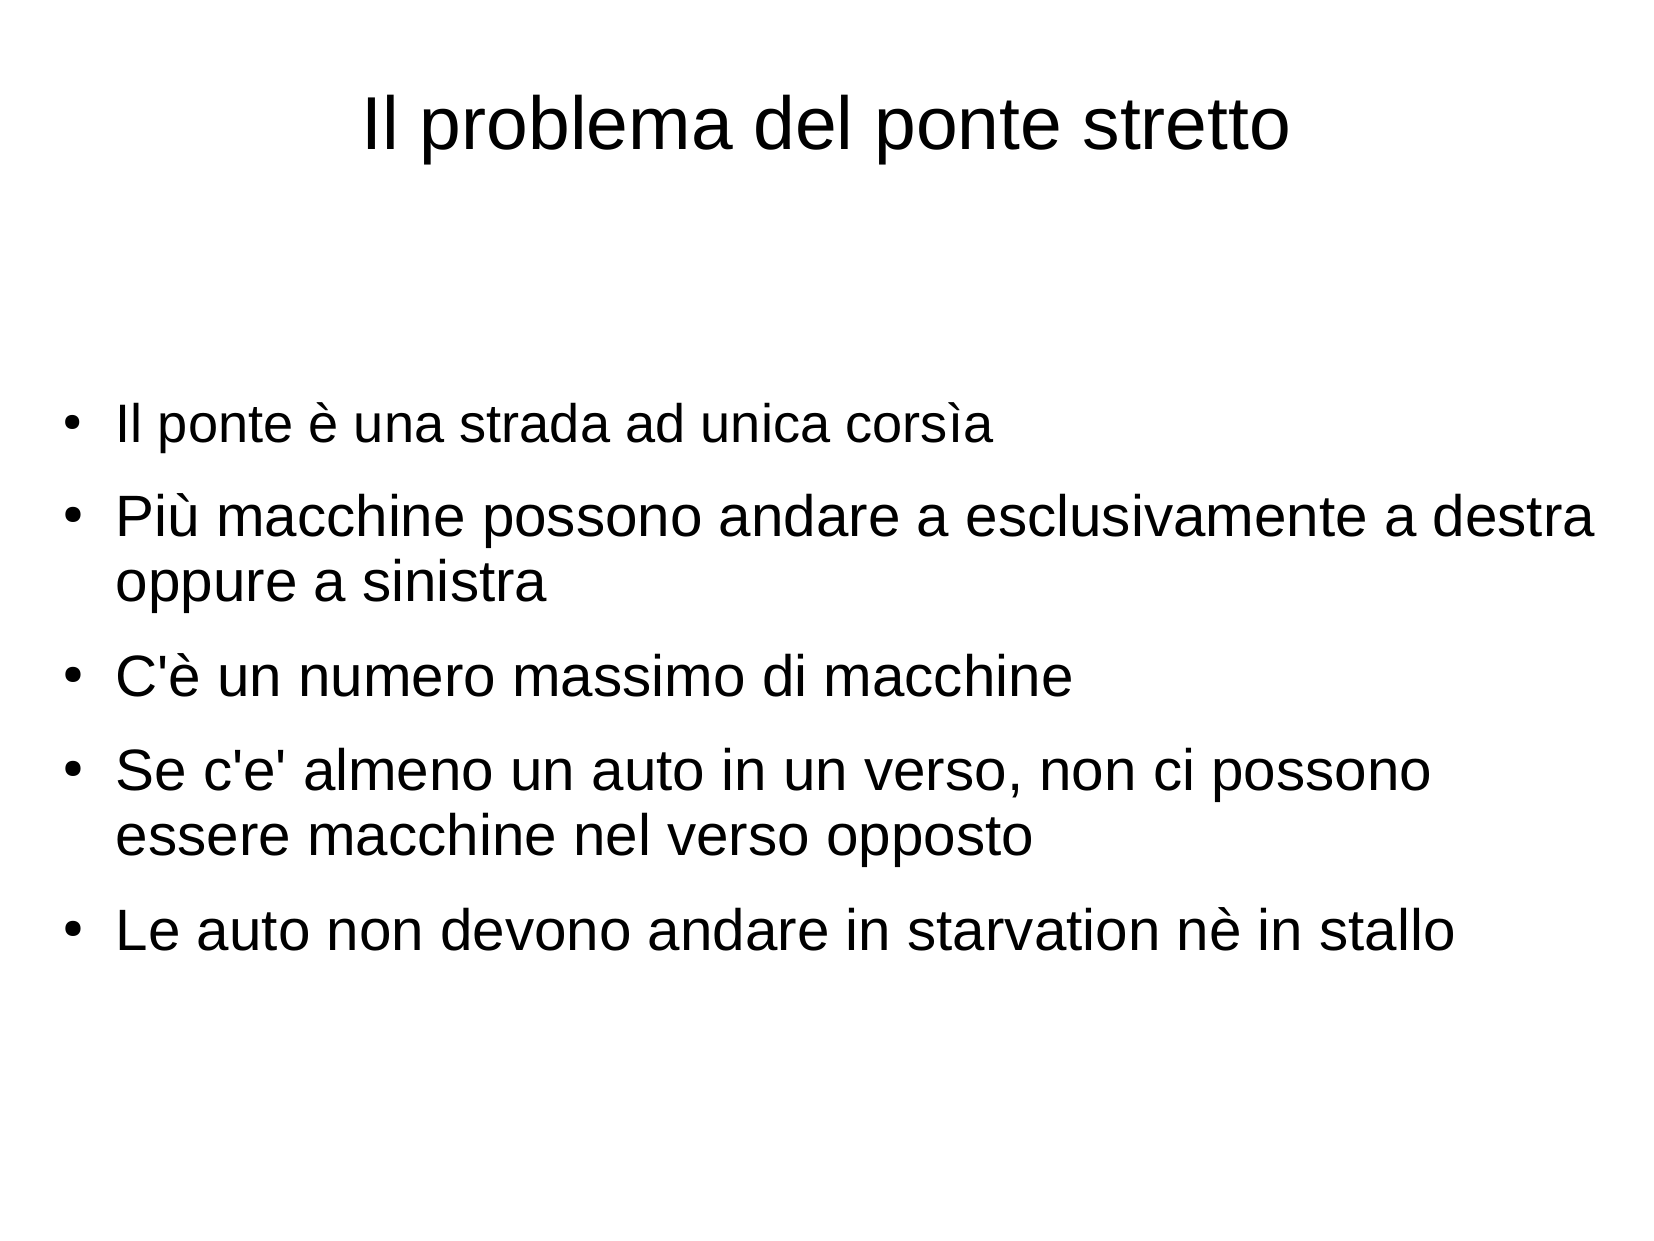

# Il problema del ponte stretto
Il ponte è una strada ad unica corsìa
Più macchine possono andare a esclusivamente a destra oppure a sinistra
C'è un numero massimo di macchine
Se c'e' almeno un auto in un verso, non ci possono essere macchine nel verso opposto
Le auto non devono andare in starvation nè in stallo